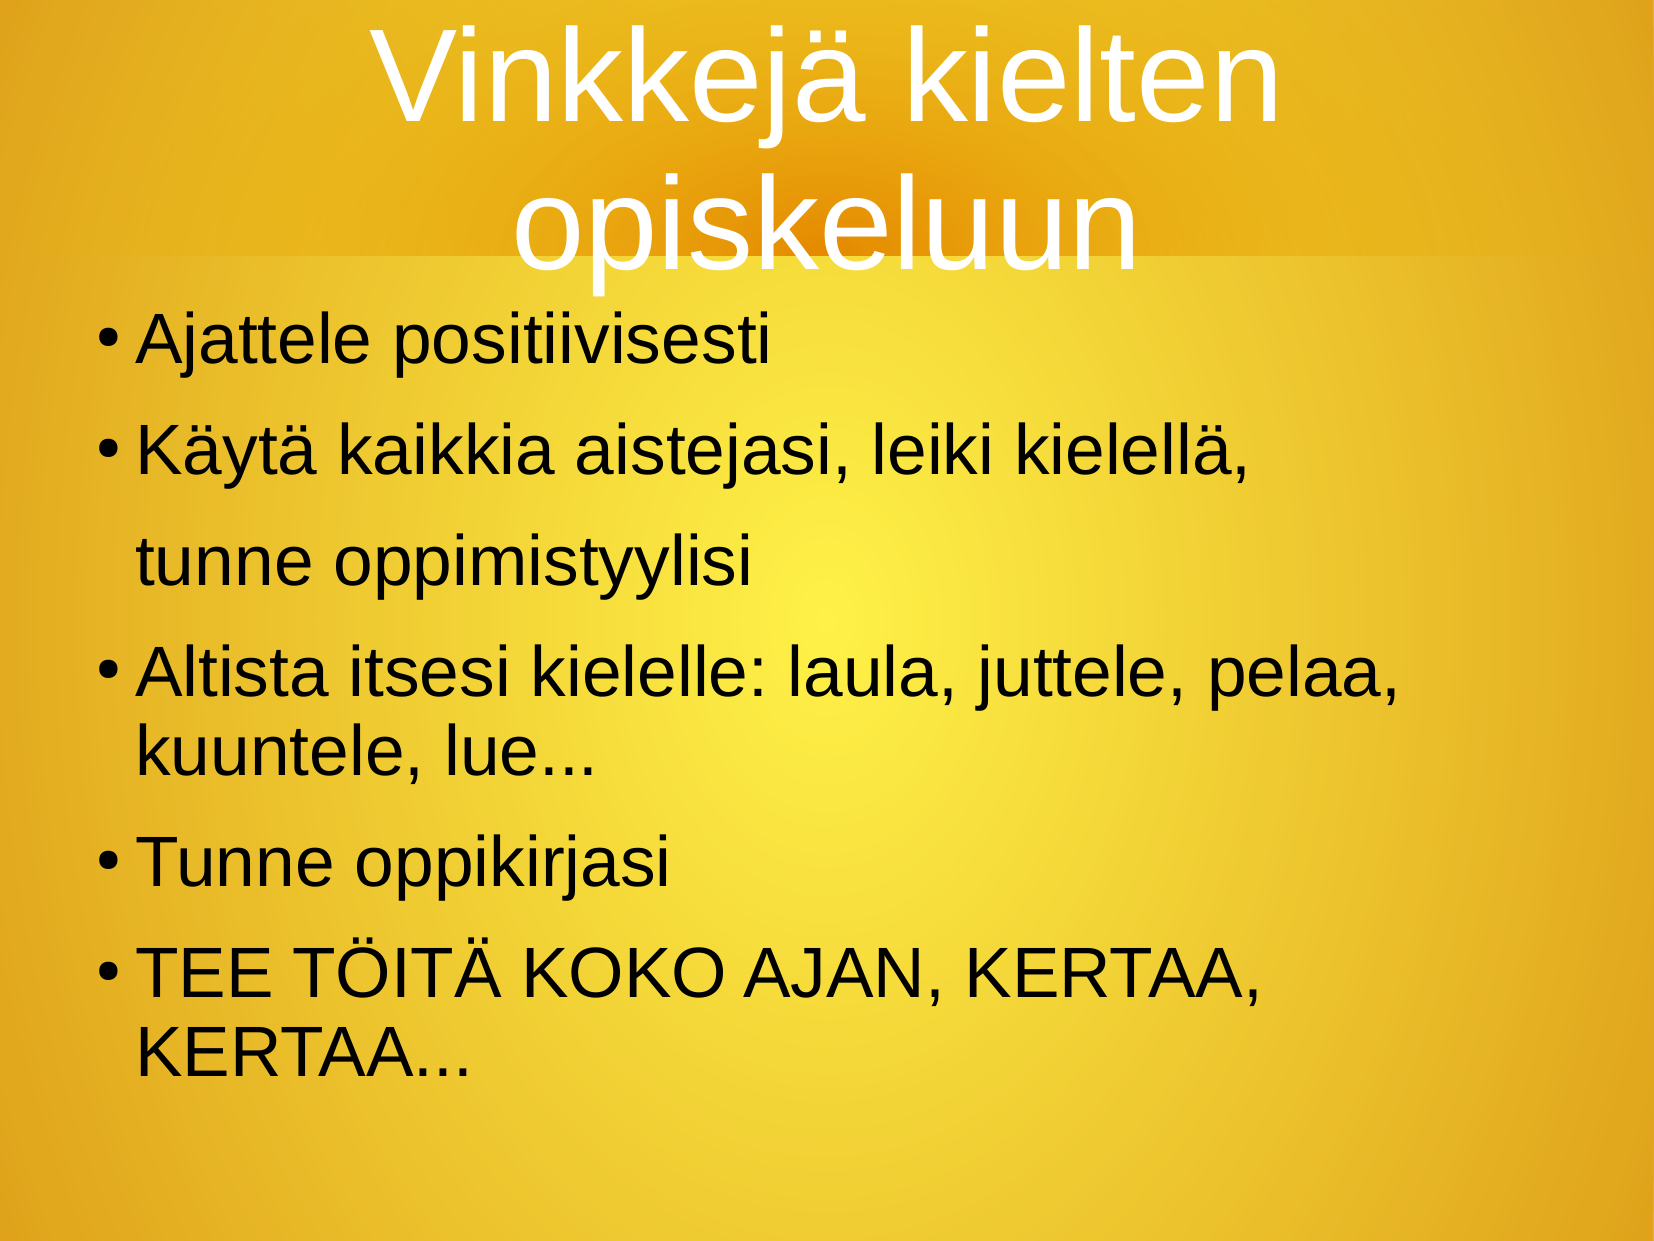

# Vinkkejä kielten opiskeluun
Ajattele positiivisesti
Käytä kaikkia aistejasi, leiki kielellä,
tunne oppimistyylisi
Altista itsesi kielelle: laula, juttele, pelaa, kuuntele, lue...
Tunne oppikirjasi
TEE TÖITÄ KOKO AJAN, KERTAA, KERTAA...